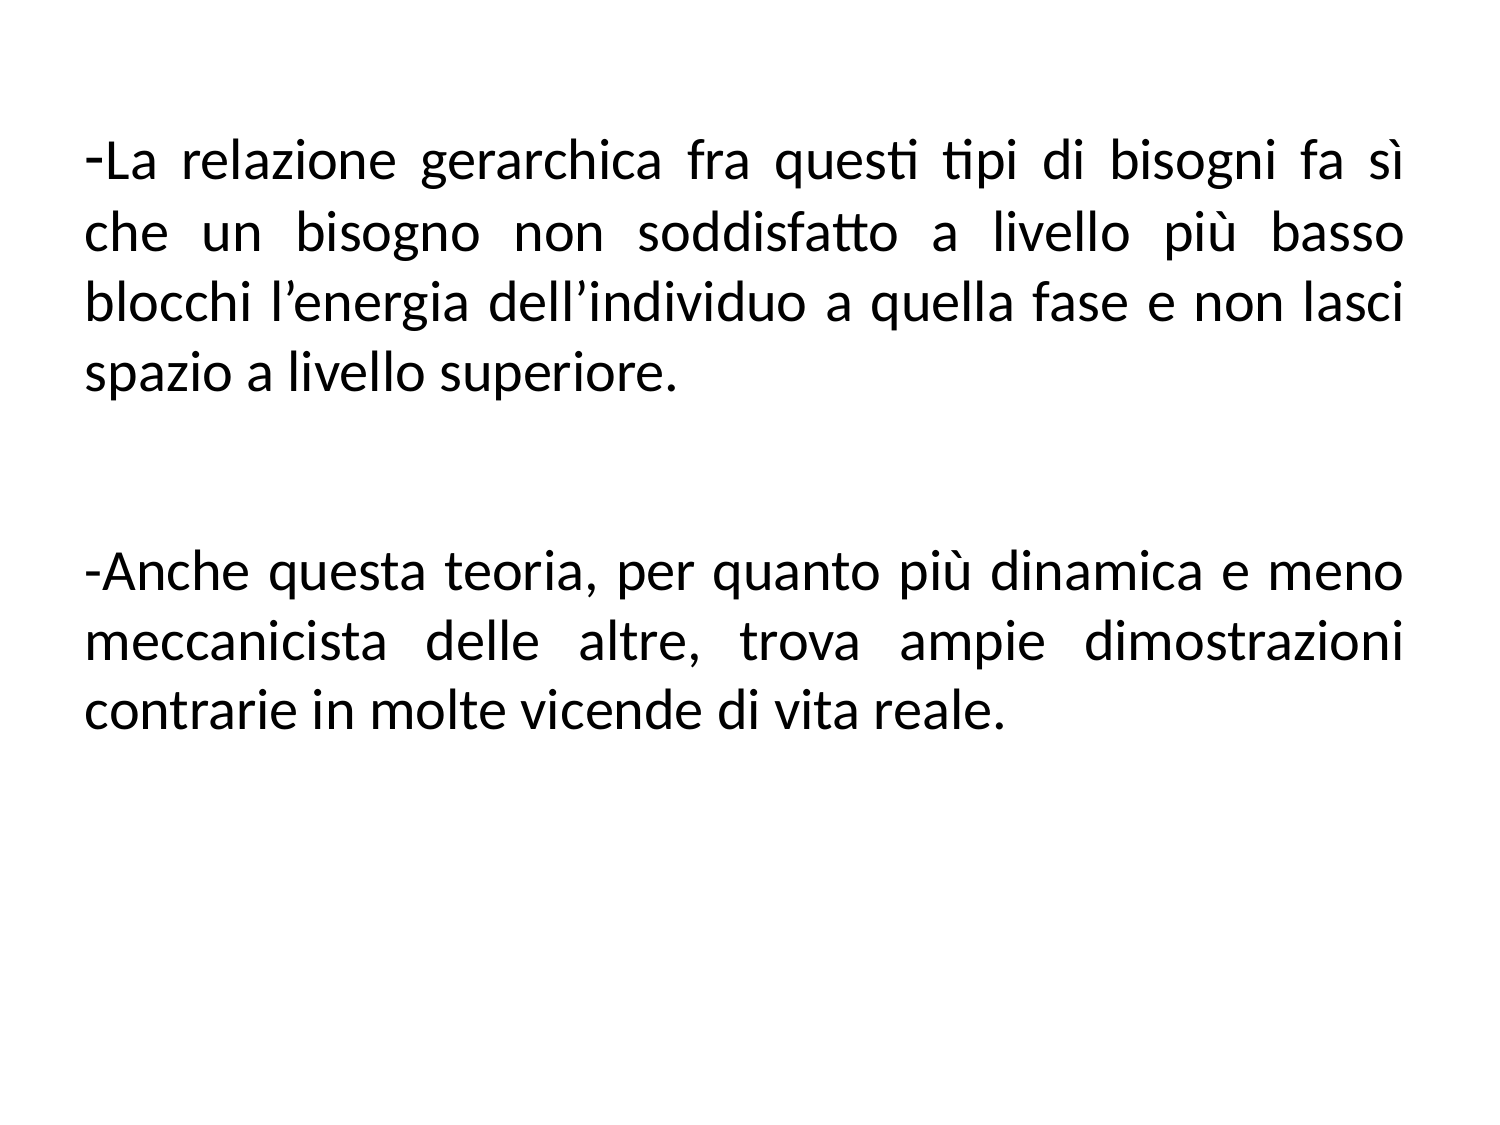

#
-La relazione gerarchica fra questi tipi di bisogni fa sì che un bisogno non soddisfatto a livello più basso blocchi l’energia dell’individuo a quella fase e non lasci spazio a livello superiore.
-Anche questa teoria, per quanto più dinamica e meno meccanicista delle altre, trova ampie dimostrazioni contrarie in molte vicende di vita reale.